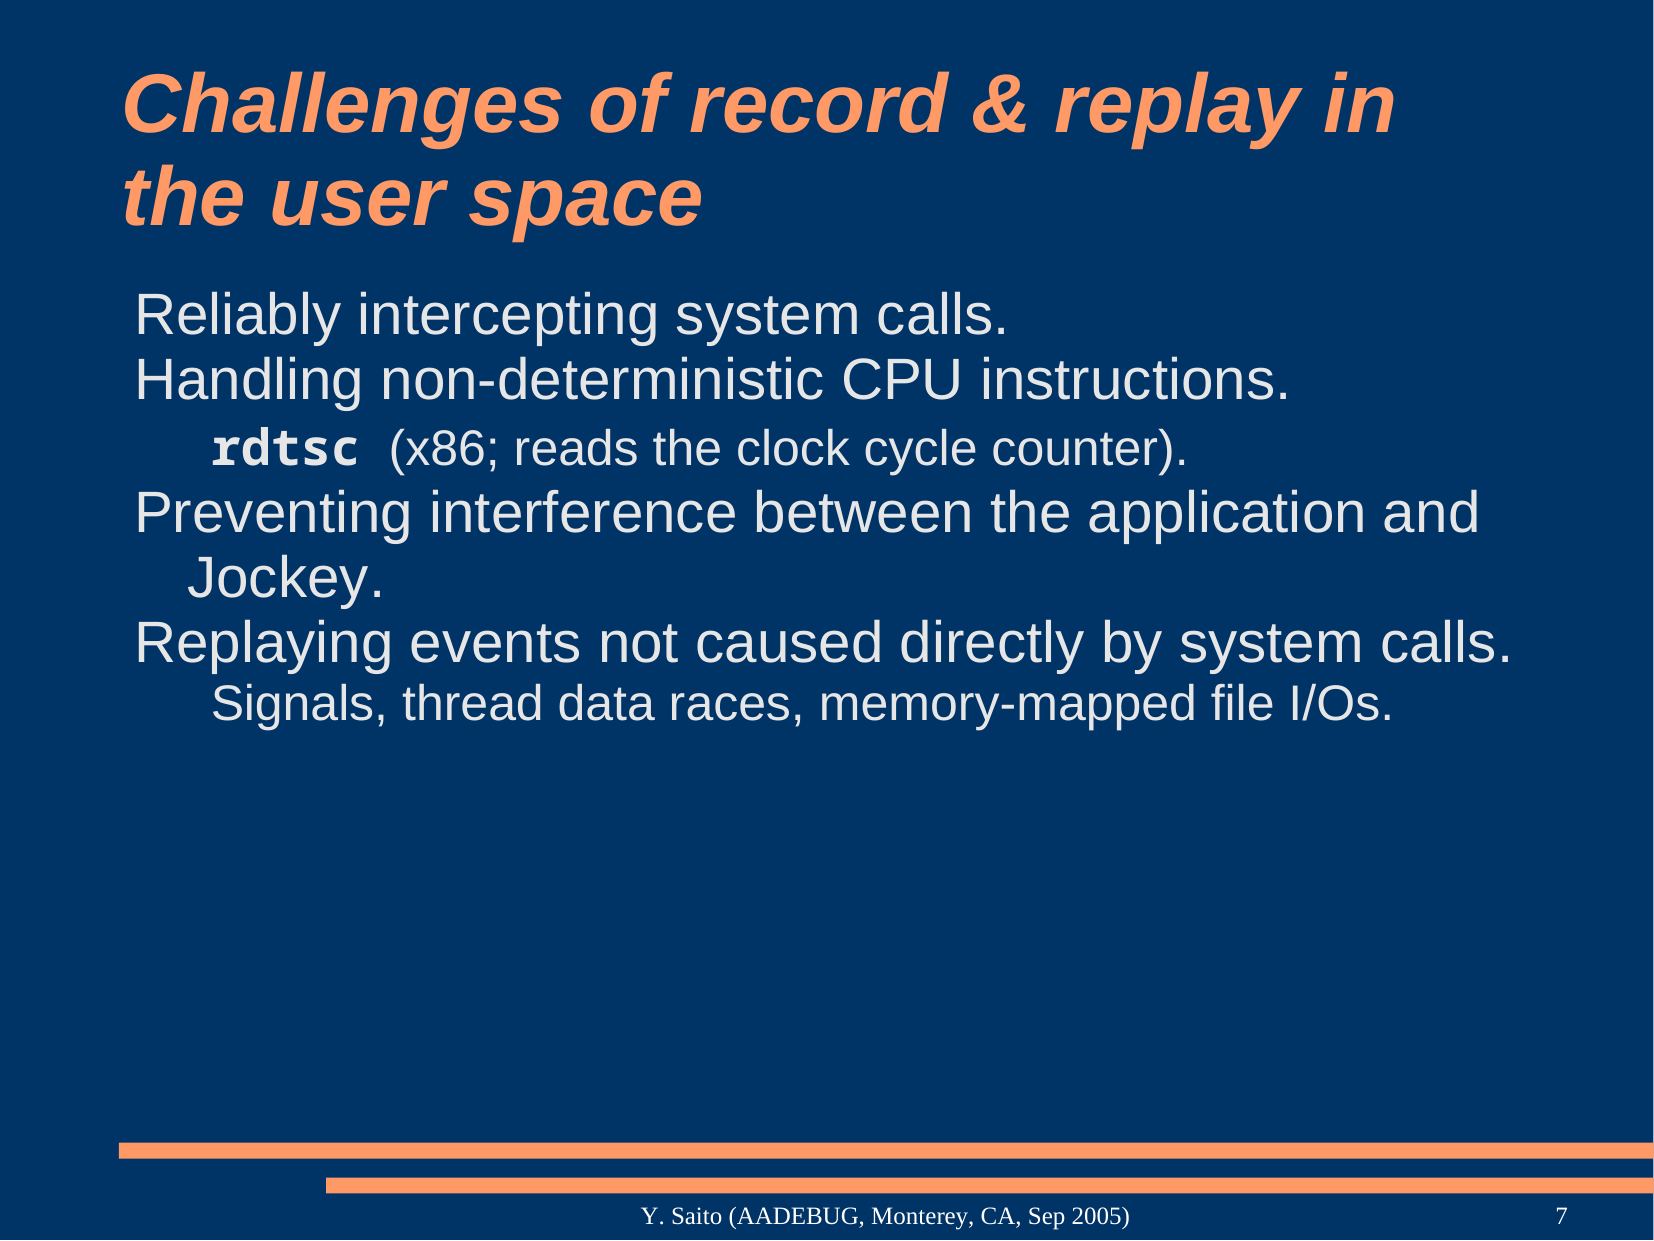

# Challenges of record & replay in the user space
Reliably intercepting system calls.
Handling non-deterministic CPU instructions.
rdtsc (x86; reads the clock cycle counter).
Preventing interference between the application and Jockey.
Replaying events not caused directly by system calls.
Signals, thread data races, memory-mapped file I/Os.